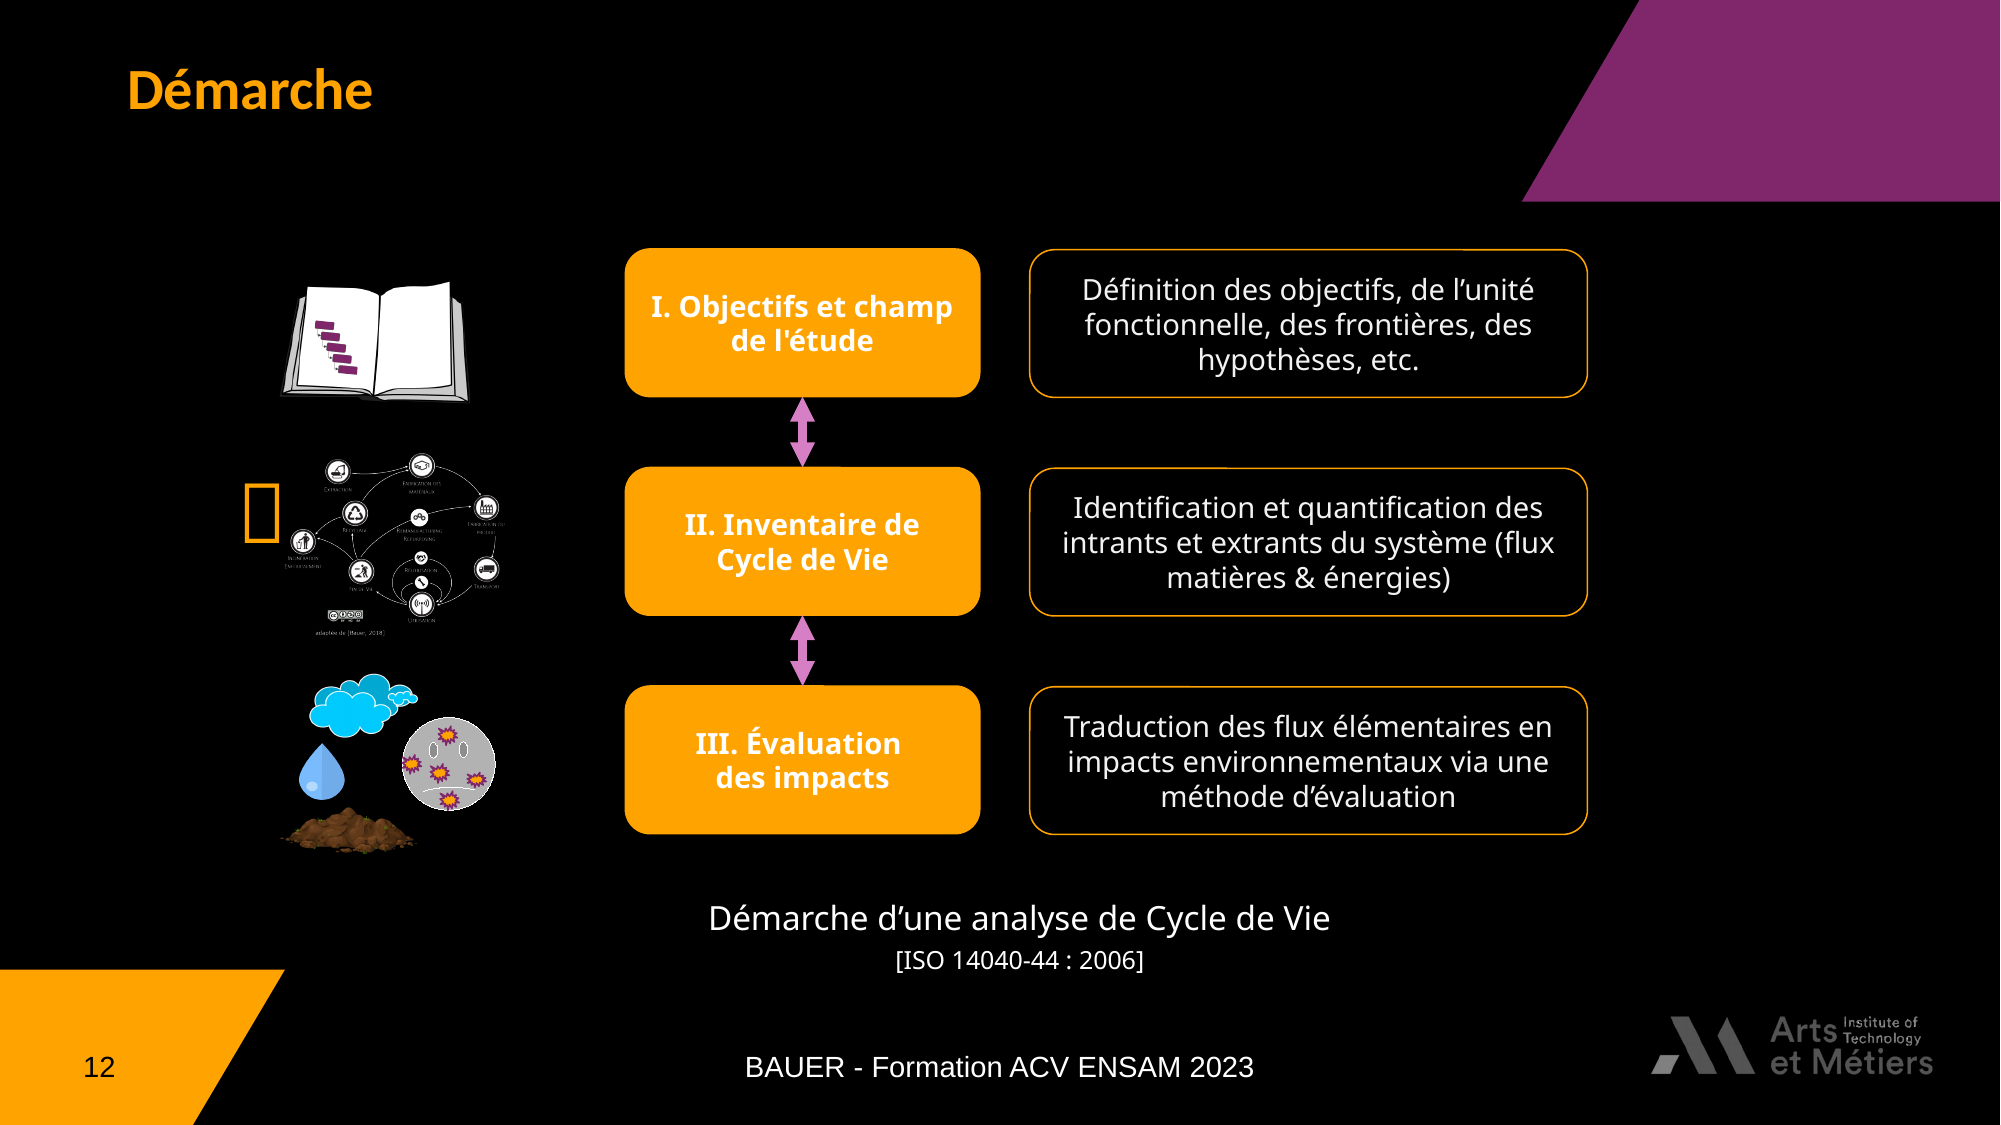

# Démarche
I. Objectifs et champ de l'étude
Définition des objectifs, de l’unité fonctionnelle, des frontières, des hypothèses, etc.
🔎
II. Inventaire de Cycle de Vie
Identification et quantification des intrants et extrants du système (flux matières & énergies)
III. Évaluation
des impacts
Traduction des flux élémentaires en impacts environnementaux via une méthode d’évaluation
Démarche d’une analyse de Cycle de Vie
[ISO 14040-44 : 2006]